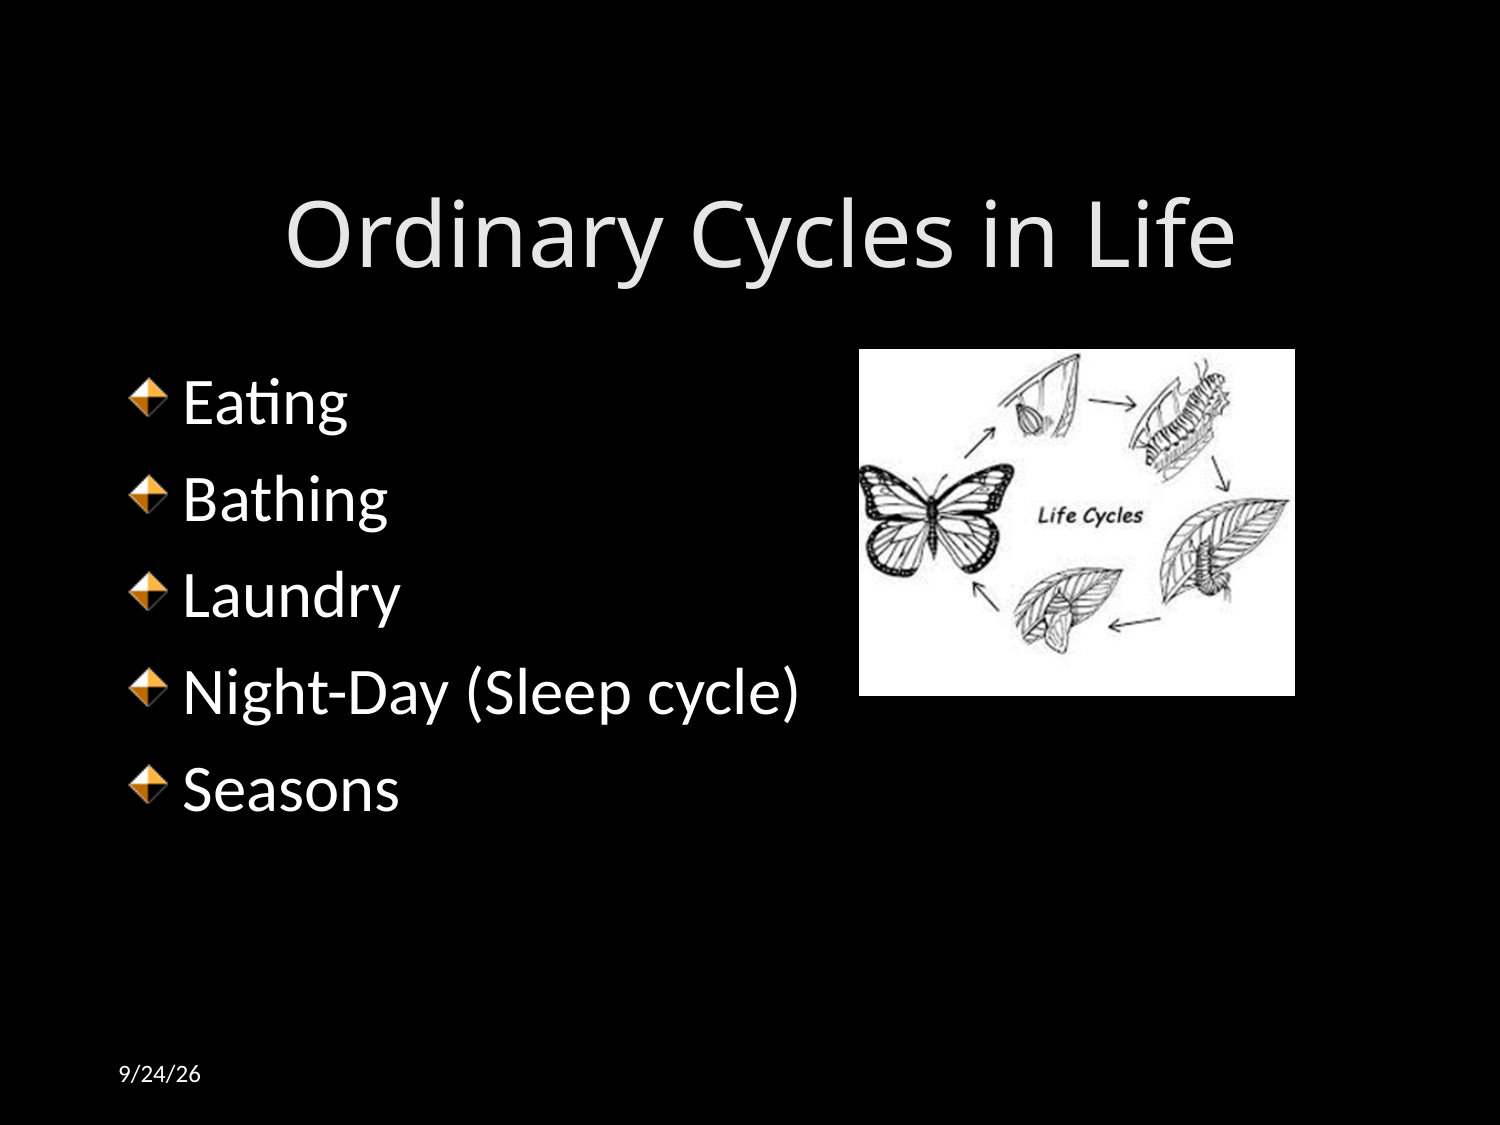

# Ordinary Cycles in Life
Eating
Bathing
Laundry
Night-Day (Sleep cycle)
Seasons